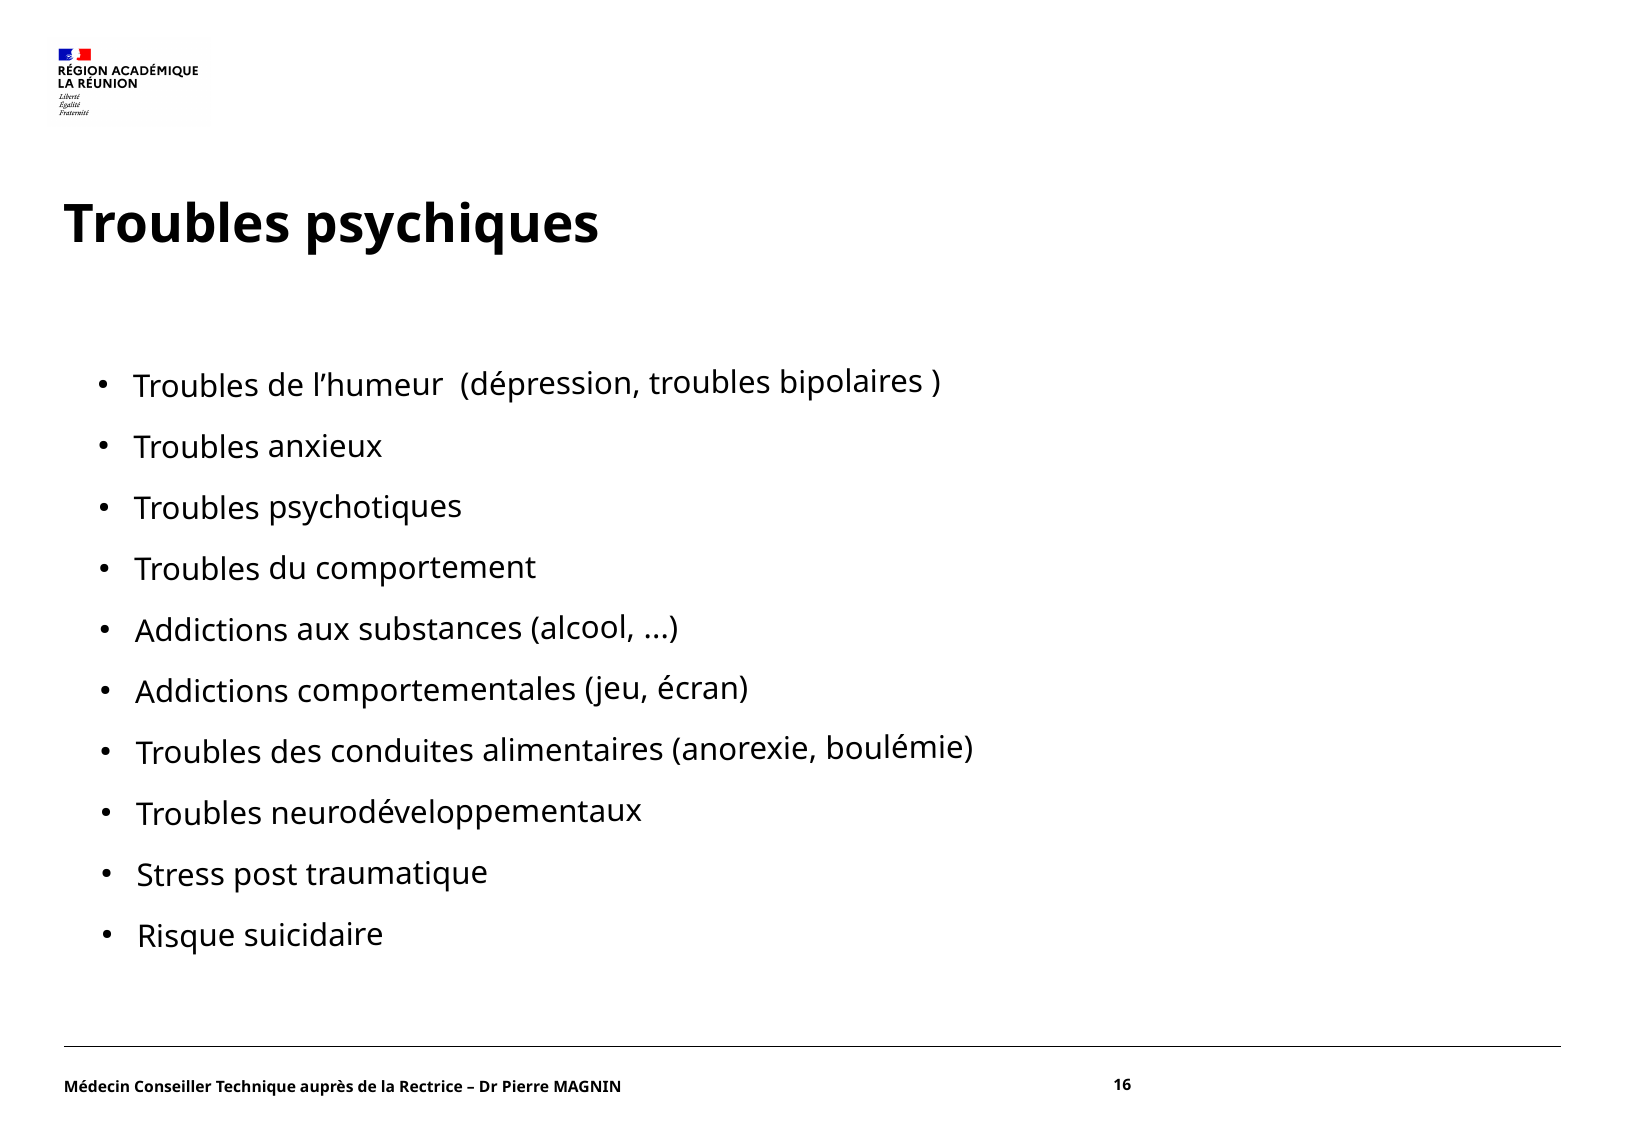

# Troubles psychiques
Troubles de l’humeur (dépression, troubles bipolaires )
Troubles anxieux
Troubles psychotiques
Troubles du comportement
Addictions aux substances (alcool, ...)
Addictions comportementales (jeu, écran)
Troubles des conduites alimentaires (anorexie, boulémie)
Troubles neurodéveloppementaux
Stress post traumatique
Risque suicidaire
Médecin Conseiller Technique auprès de la Rectrice – Dr Pierre MAGNIN